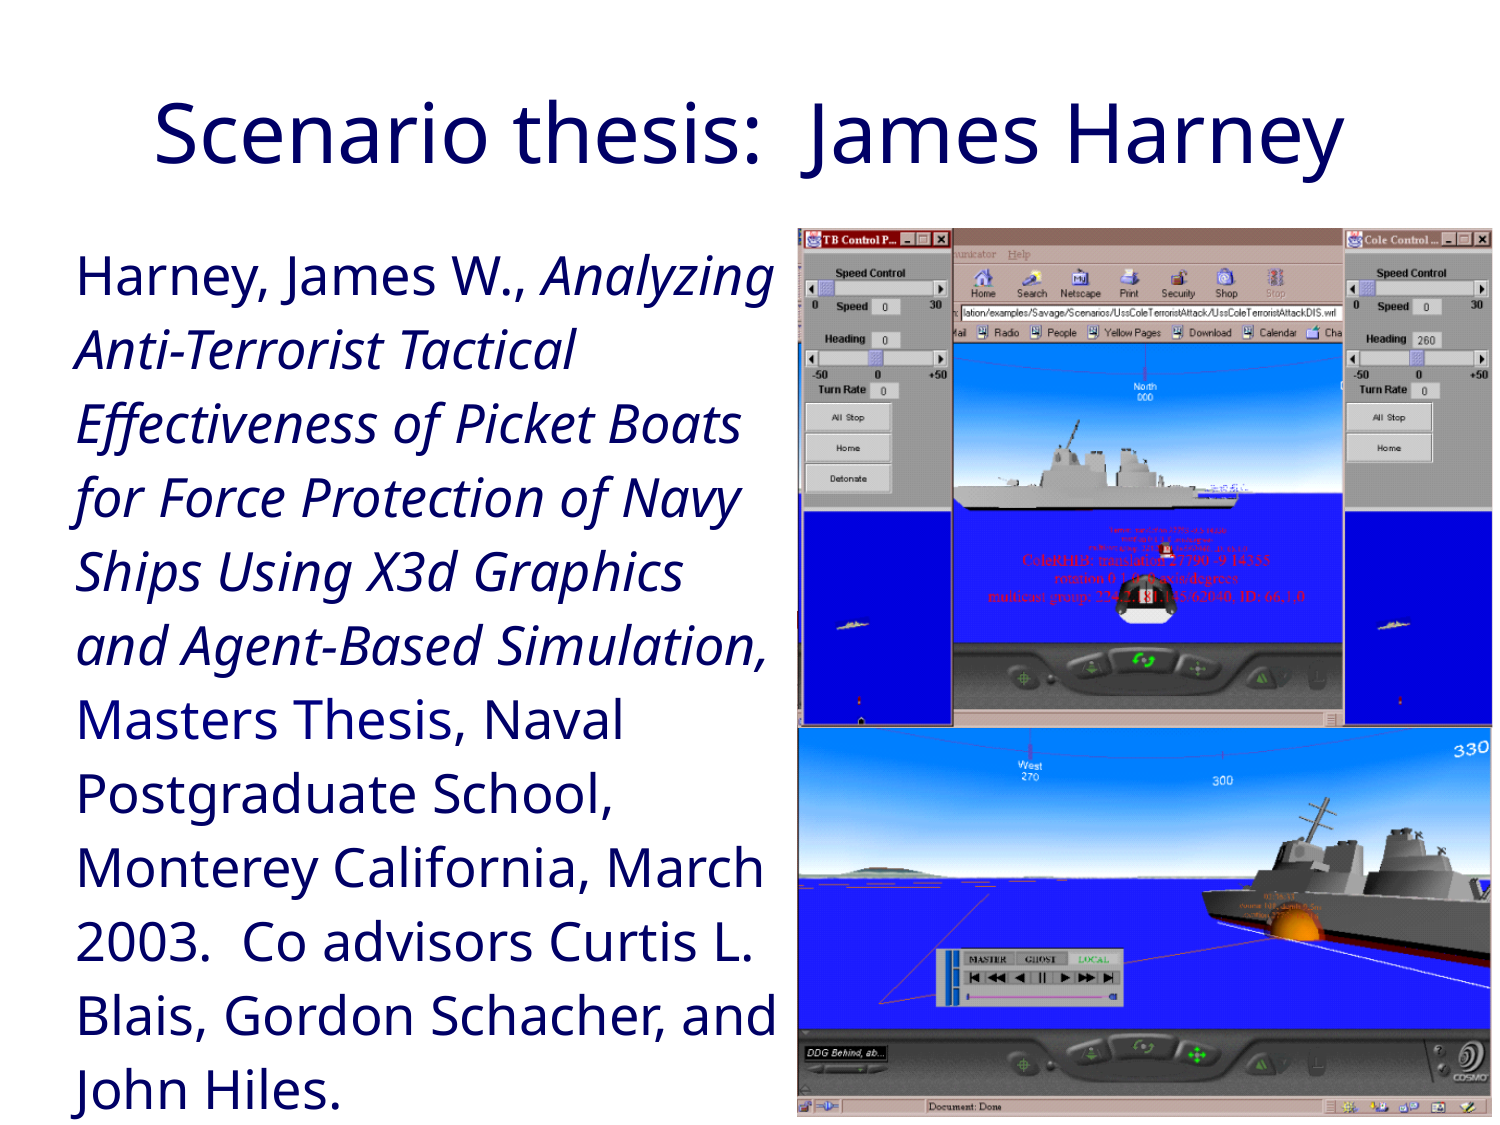

# Scenario thesis: James Harney
Harney, James W., Analyzing Anti-Terrorist Tactical Effectiveness of Picket Boats for Force Protection of Navy Ships Using X3d Graphics and Agent-Based Simulation, Masters Thesis, Naval Postgraduate School, Monterey California, March 2003. Co advisors Curtis L. Blais, Gordon Schacher, and John Hiles.